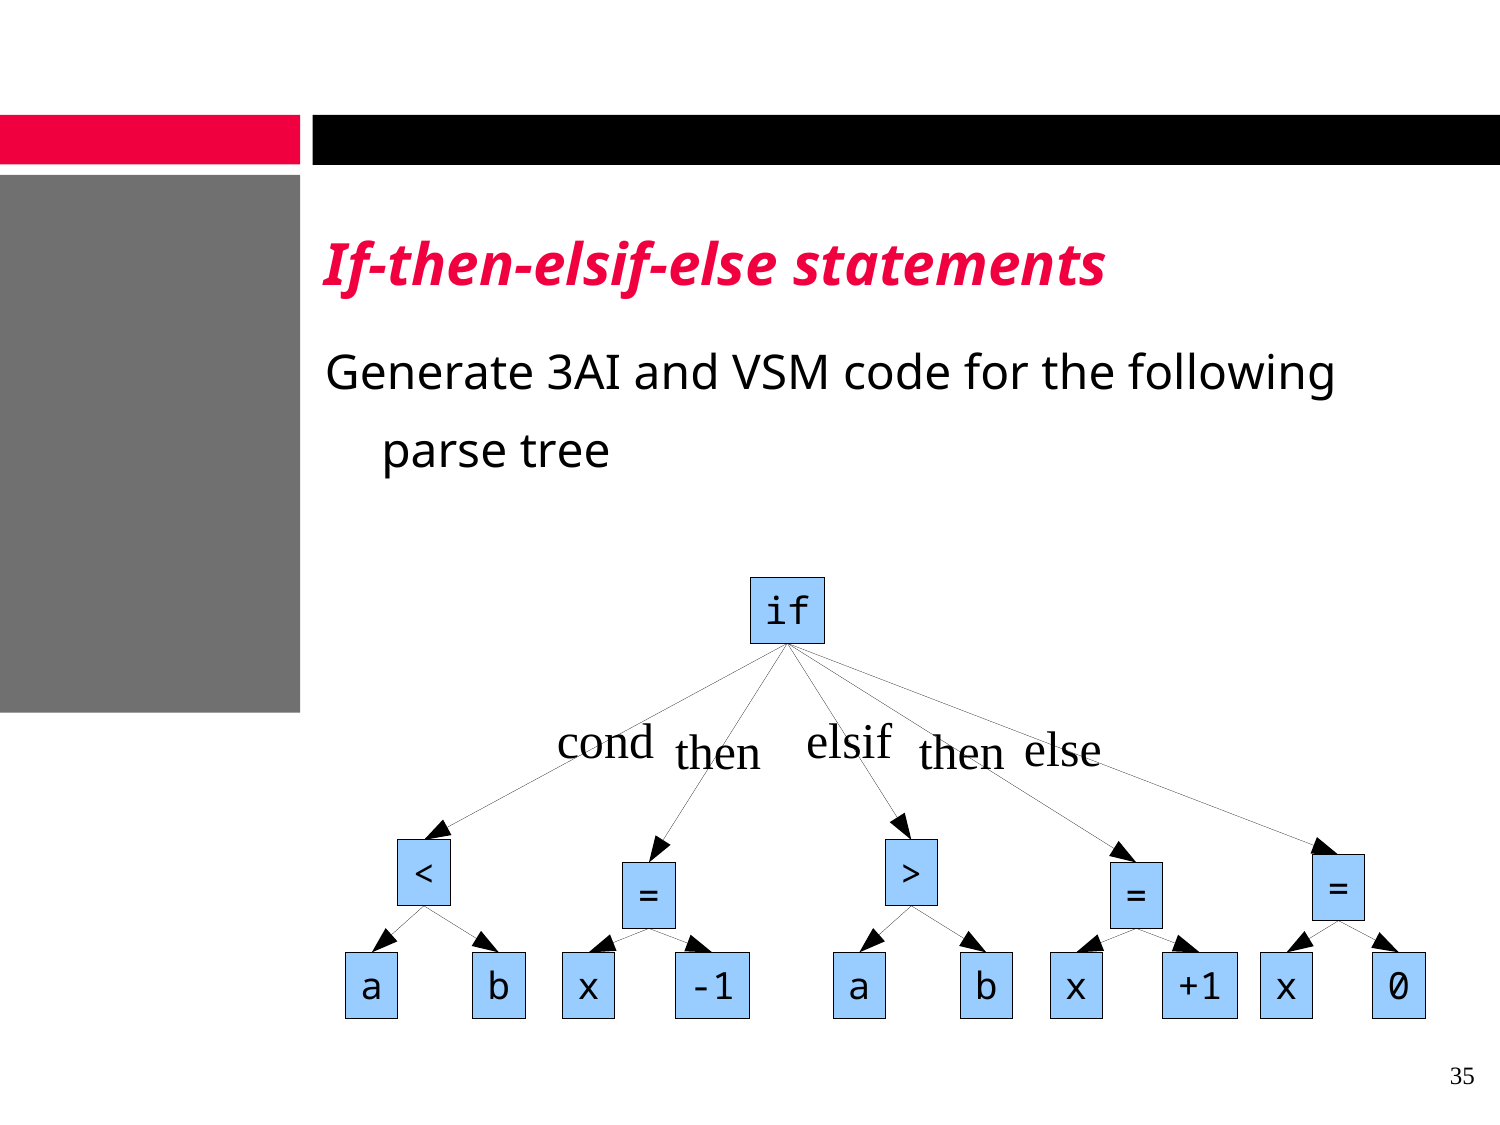

# If-then-elsif-else statements
Generate 3AI and VSM code for the following parse tree
if
<
>
=
=
=
0
a
b
x
-1
a
b
x
+1
x
35